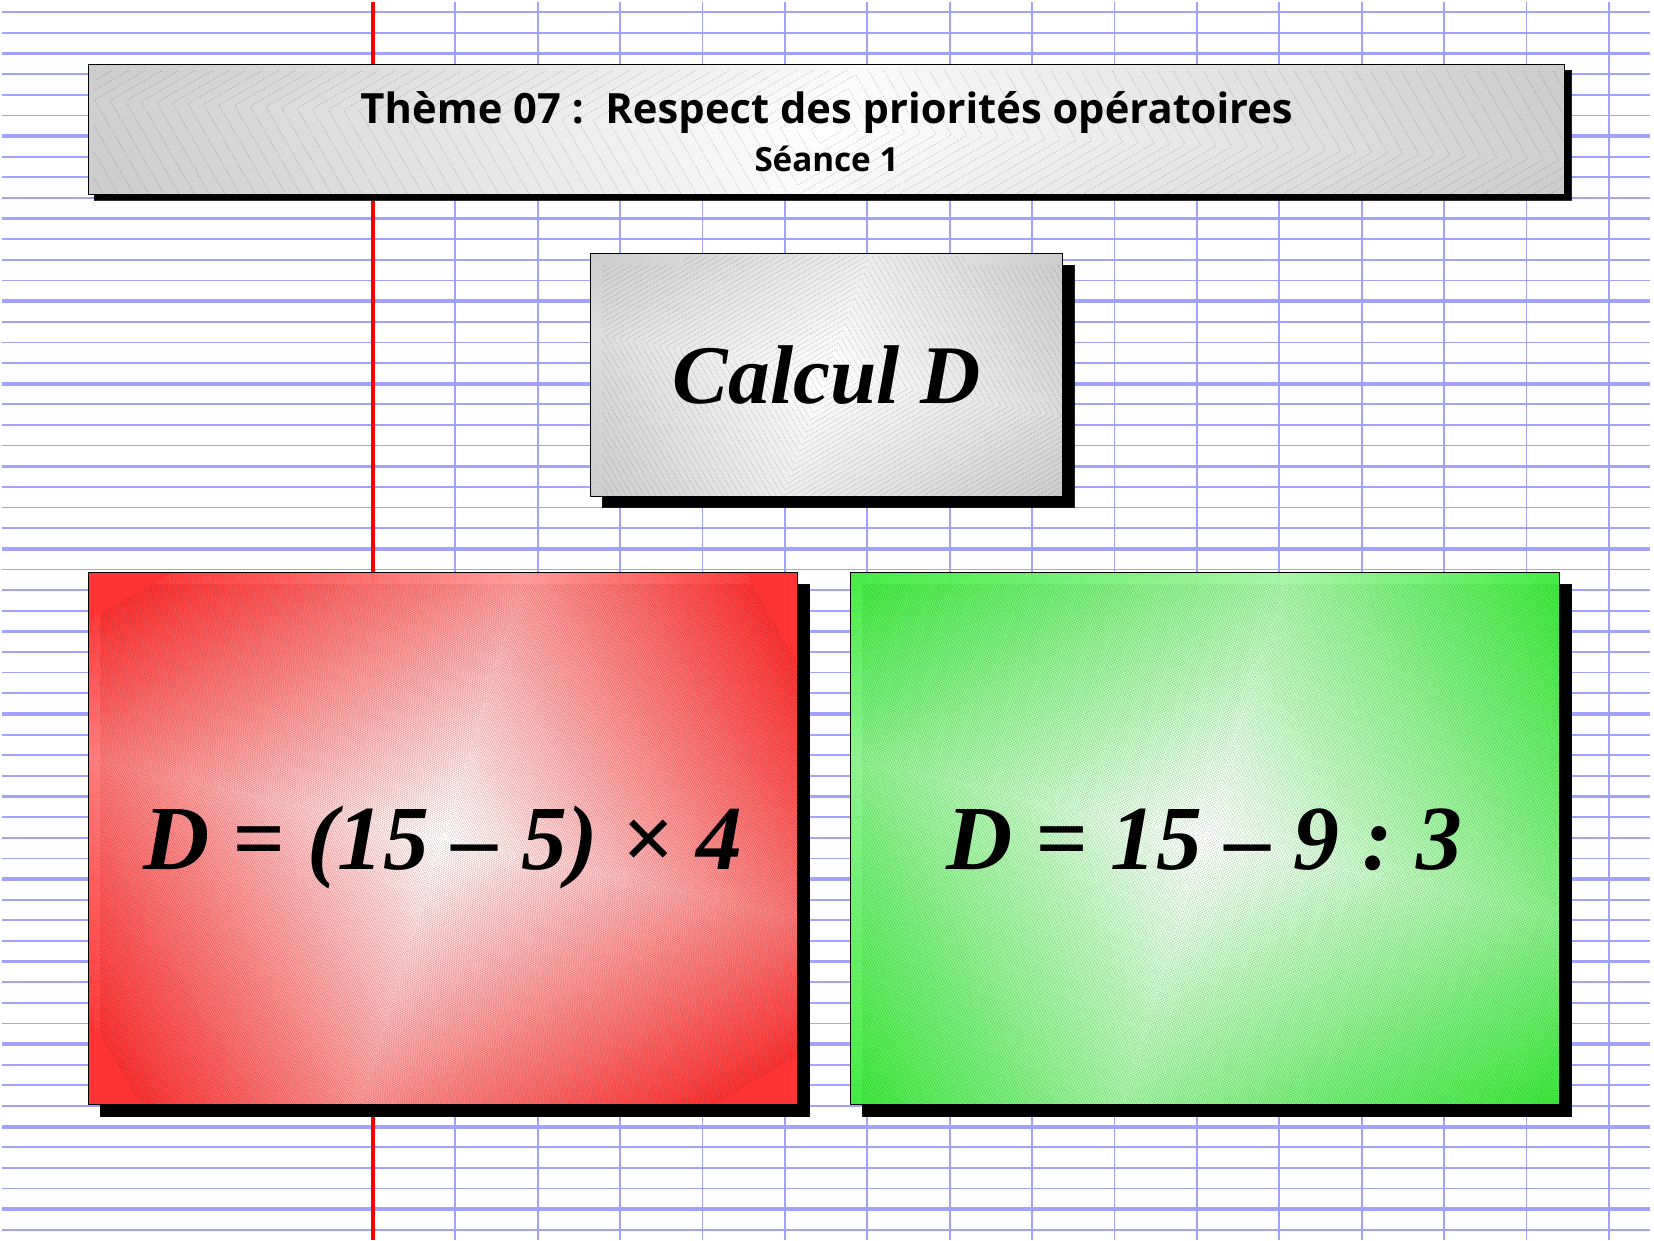

Thème 07 : Respect des priorités opératoires
Séance 1
Calcul D
10
11
12
13
14
15
9
0
1
2
3
4
5
6
7
8
D = (15 – 5) × 4
D = 15 – 9 : 3